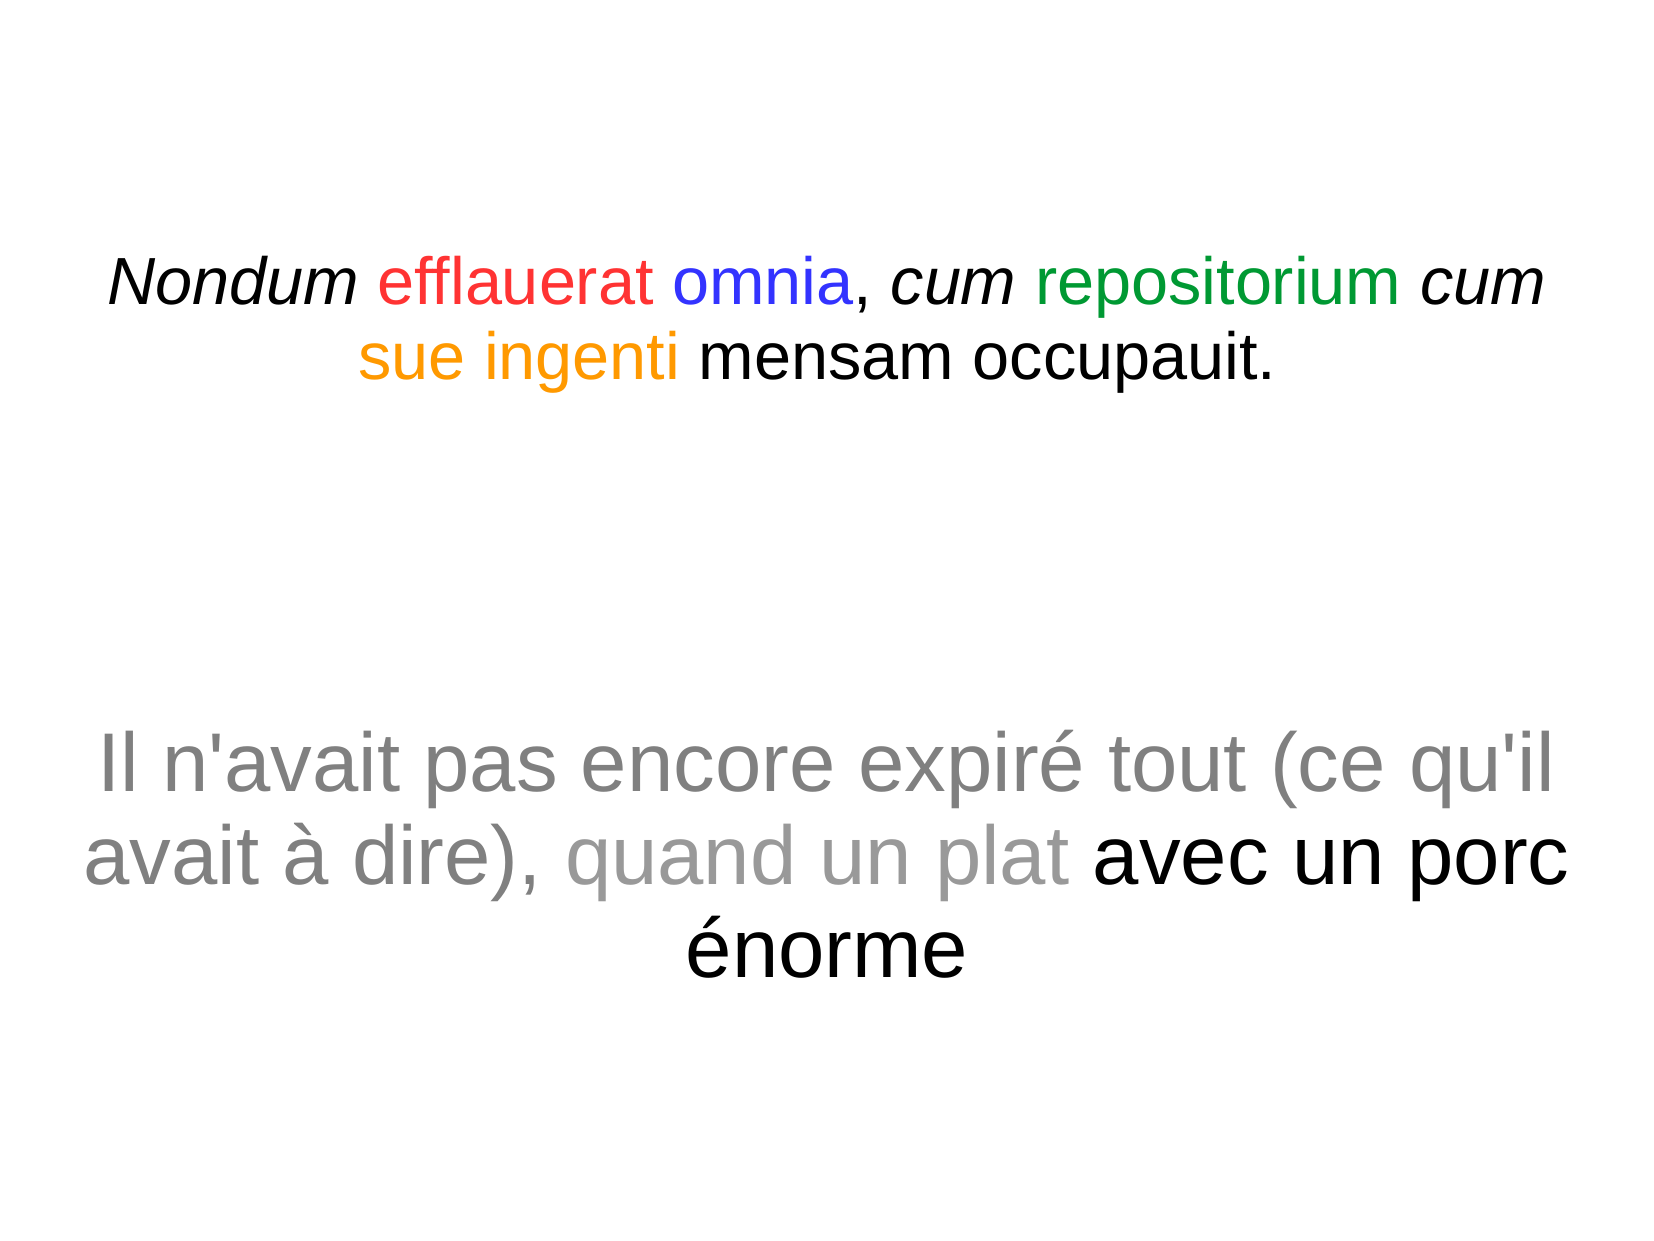

# Nondum efflauerat omnia, cum repositorium cum sue ingenti mensam occupauit.
Il n'avait pas encore expiré tout (ce qu'il avait à dire), quand un plat avec un porc énorme